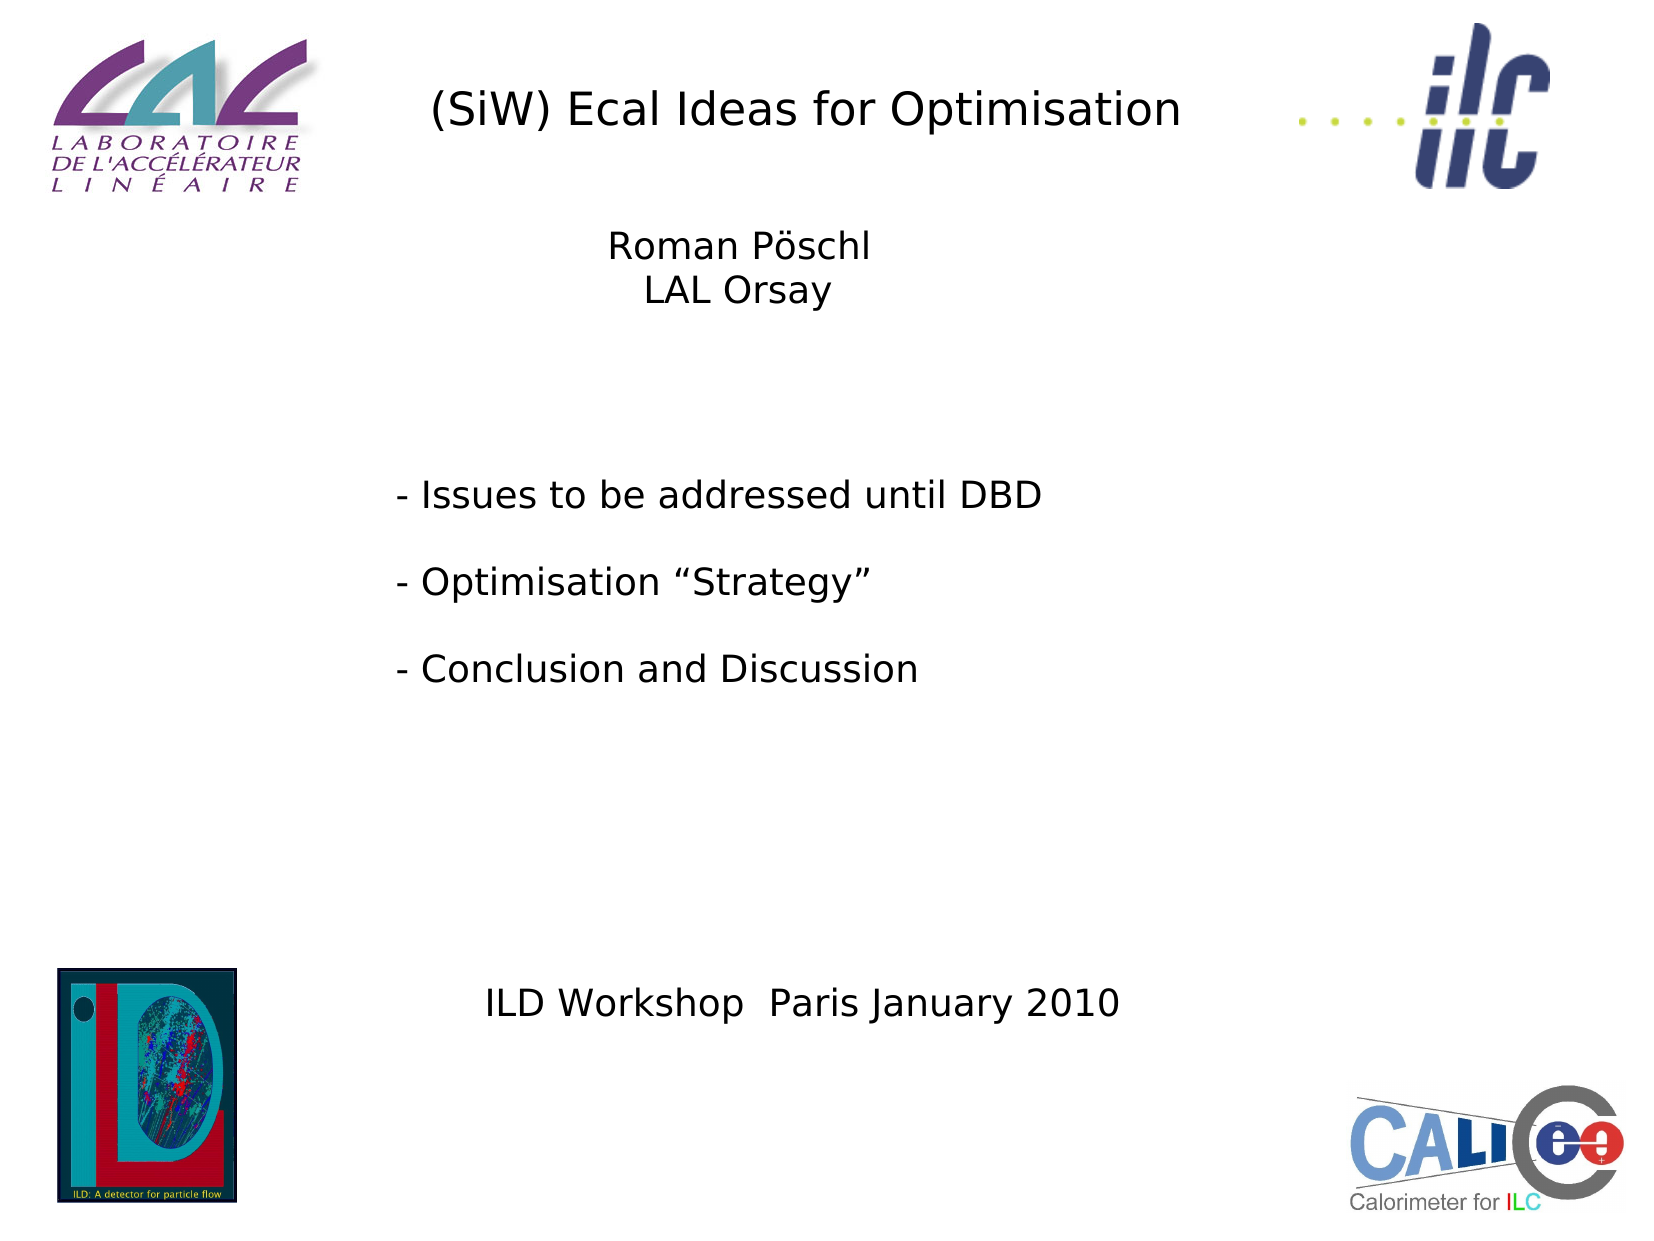

(SiW) Ecal Ideas for Optimisation
 Roman Pöschl
 LAL Orsay
- Issues to be addressed until DBD
- Optimisation “Strategy”
- Conclusion and Discussion
ILD Workshop Paris January 2010